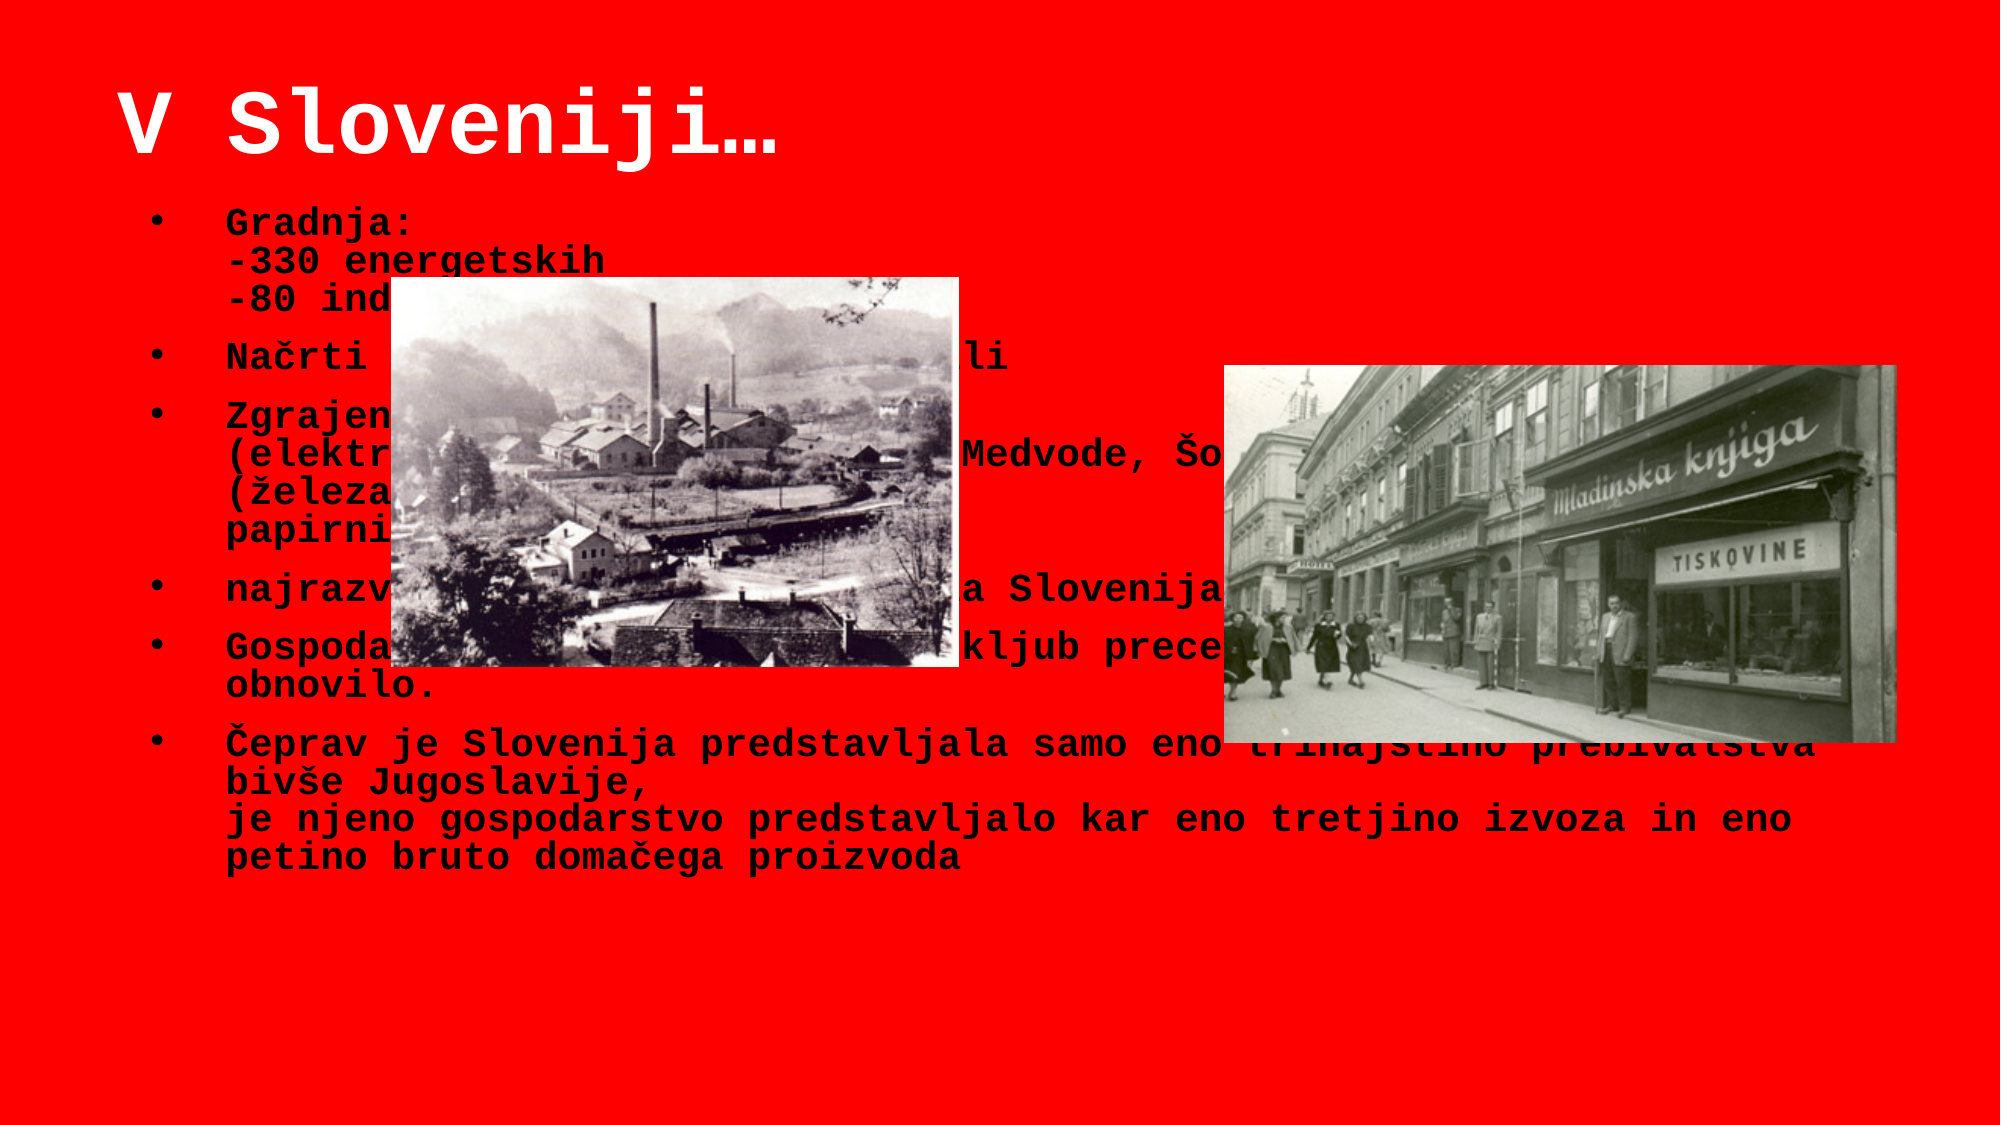

# V Sloveniji…
Gradnja:
-330 energetskih
-80 industrijskih objektov
Načrti se niso v celoti izpolnili
Zgrajeno/dograjeno
(elektrarne: Dravograd, Moste, Medvode, Šoštanj)
(železarne: Štore, Jesenice)
papirnice…
najrazvitejši del države je bila Slovenija
Gospodarstvo se je v Sloveniji kljub precejšnji vojni škodi hitro obnovilo.
Čeprav je Slovenija predstavljala samo eno trinajstino prebivalstva bivše Jugoslavije,
je njeno gospodarstvo predstavljalo kar eno tretjino izvoza in eno petino bruto domačega proizvoda